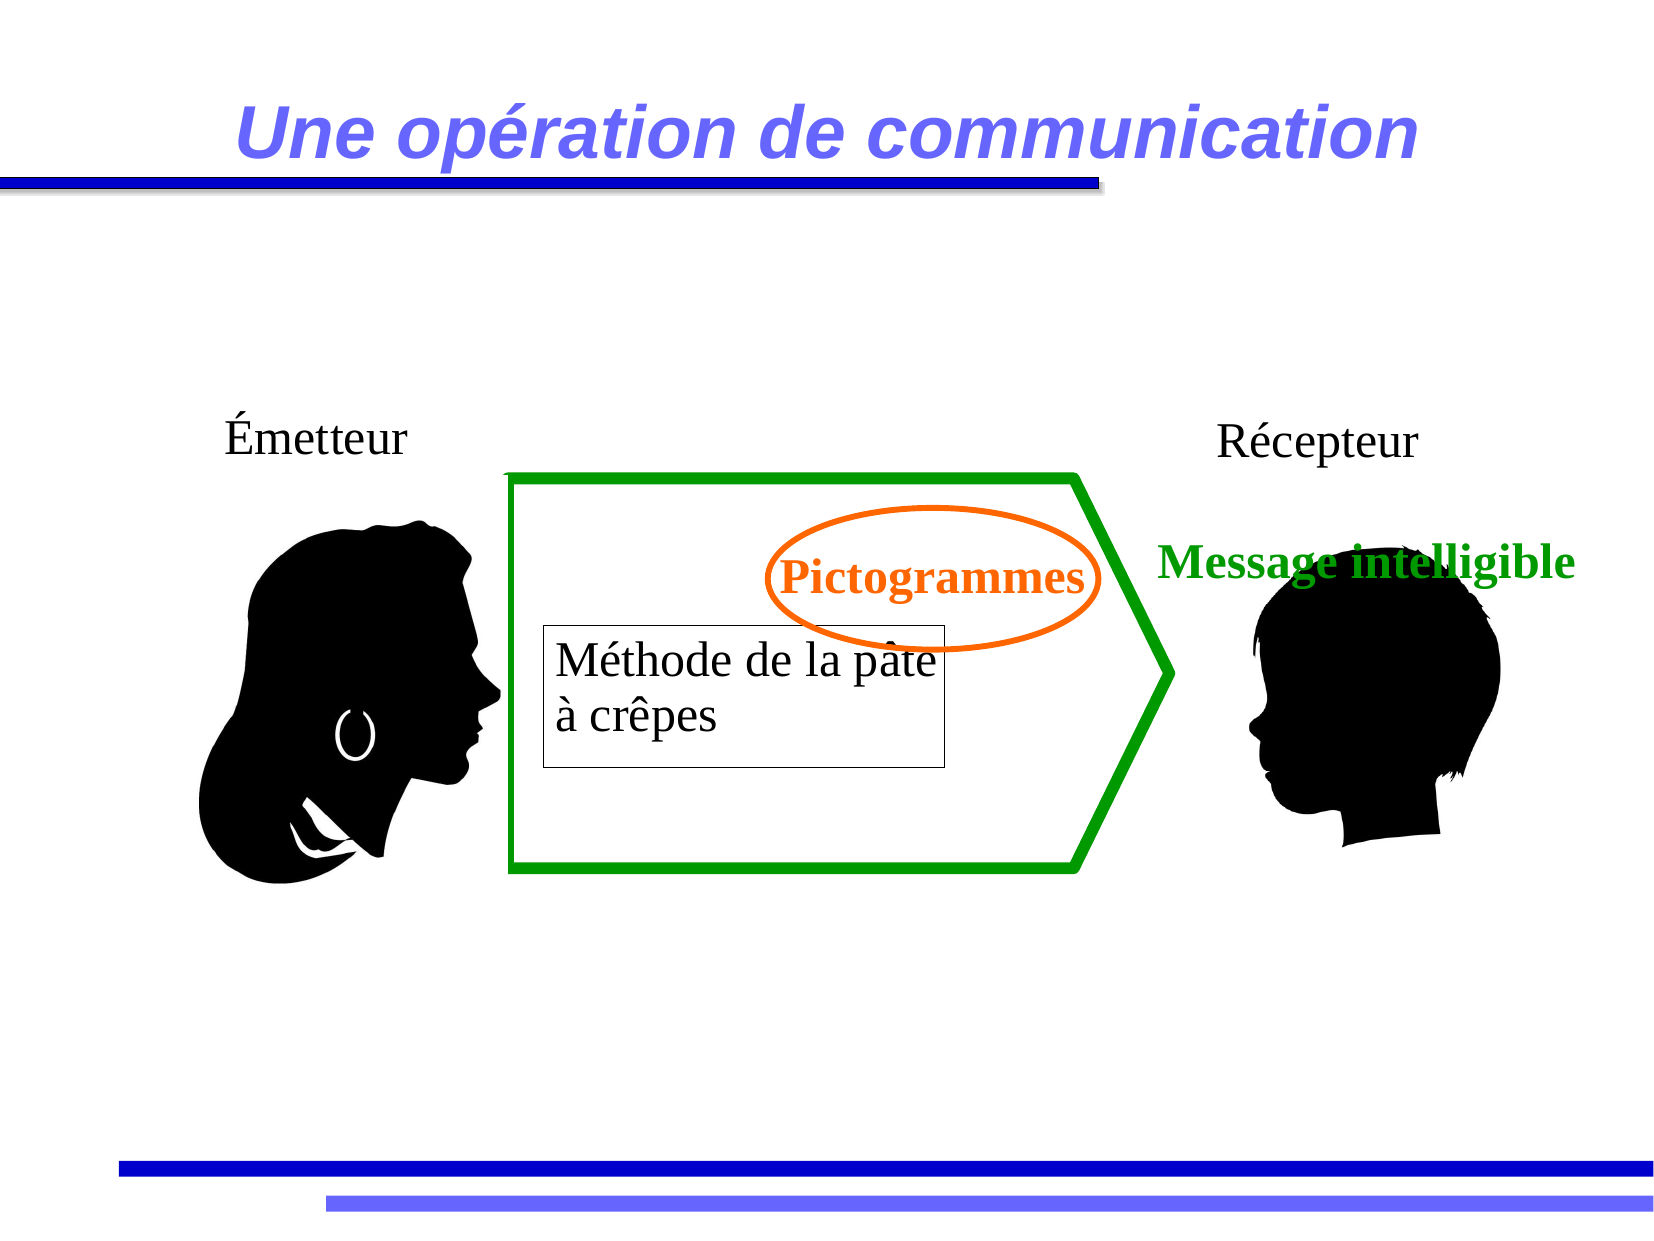

# Une opération de communication
Émetteur
Récepteur
Message intelligible
Pictogrammes
Méthode de la pâte à crêpes